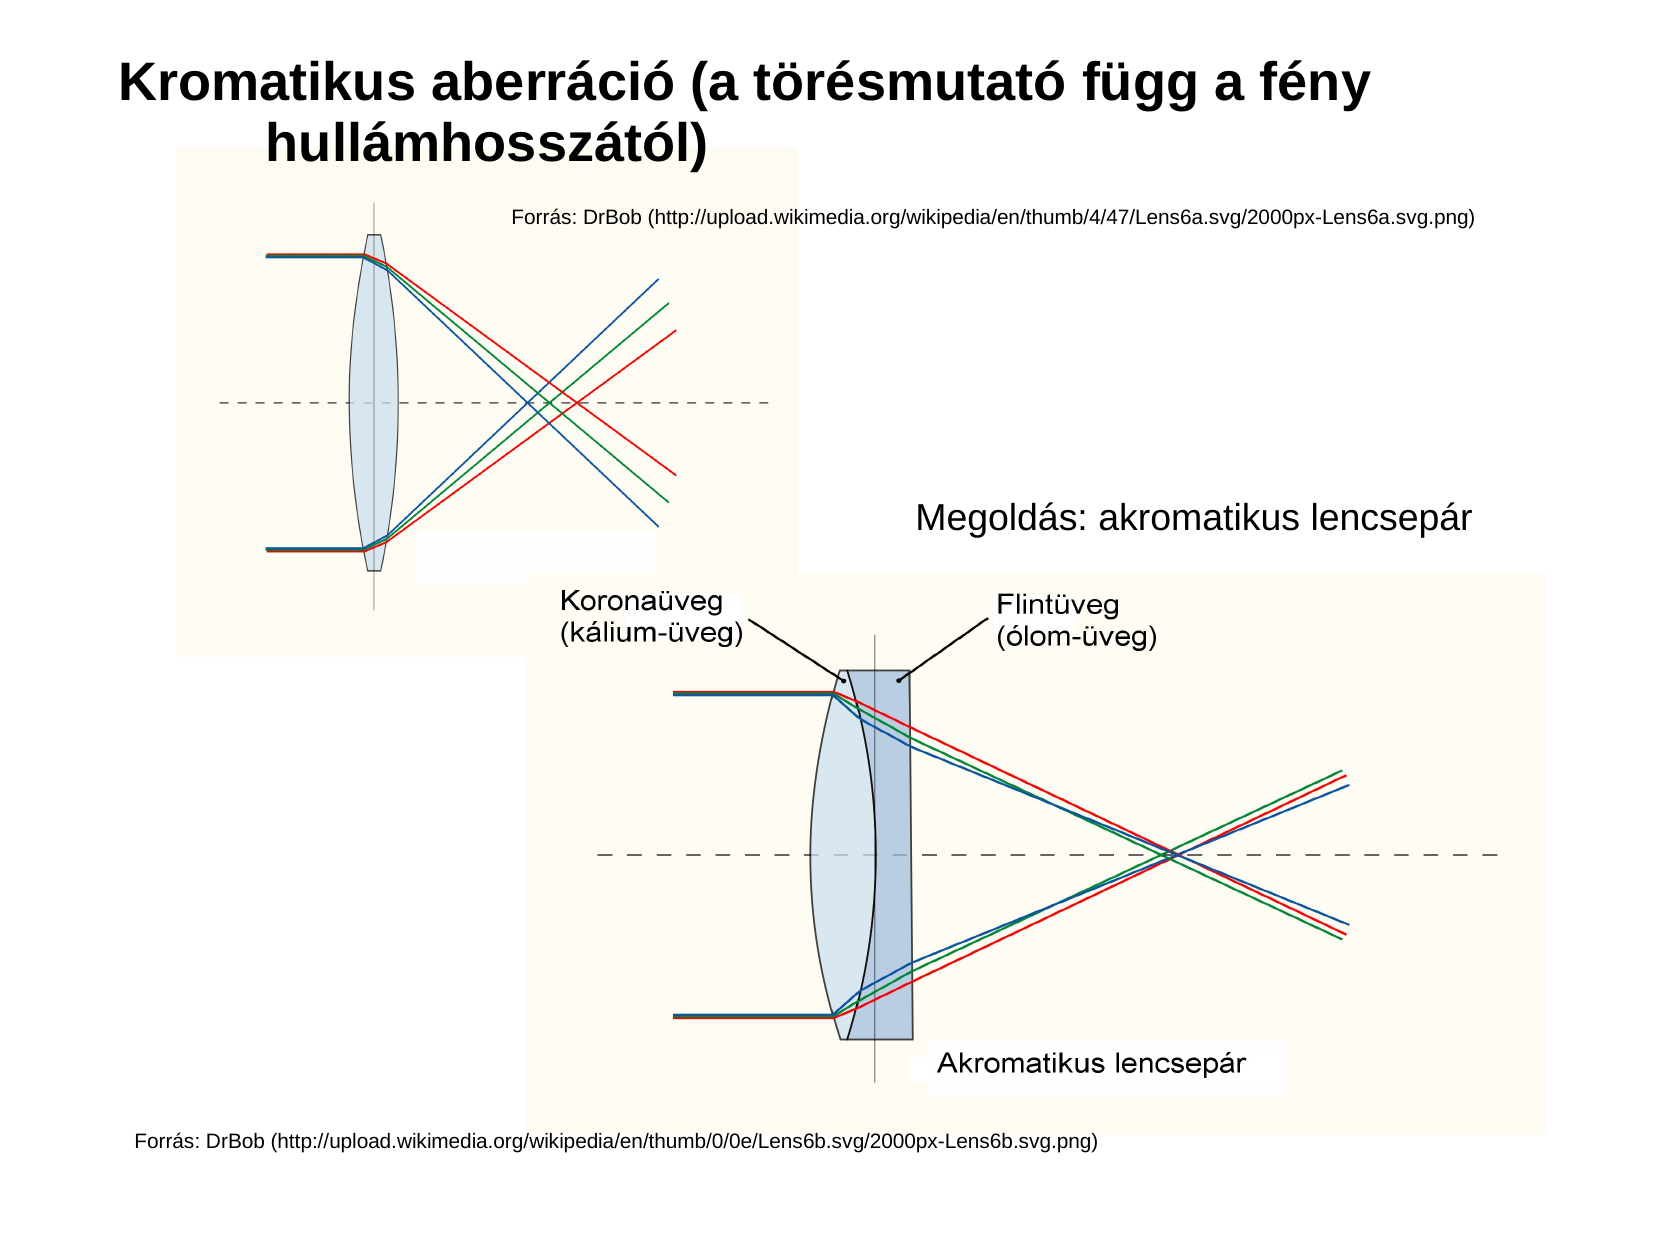

Kromatikus aberráció (a törésmutató függ a fény
		hullámhosszától)
Forrás: DrBob (http://upload.wikimedia.org/wikipedia/en/thumb/4/47/Lens6a.svg/2000px-Lens6a.svg.png)
Megoldás: akromatikus lencsepár
Forrás: DrBob (http://upload.wikimedia.org/wikipedia/en/thumb/0/0e/Lens6b.svg/2000px-Lens6b.svg.png)